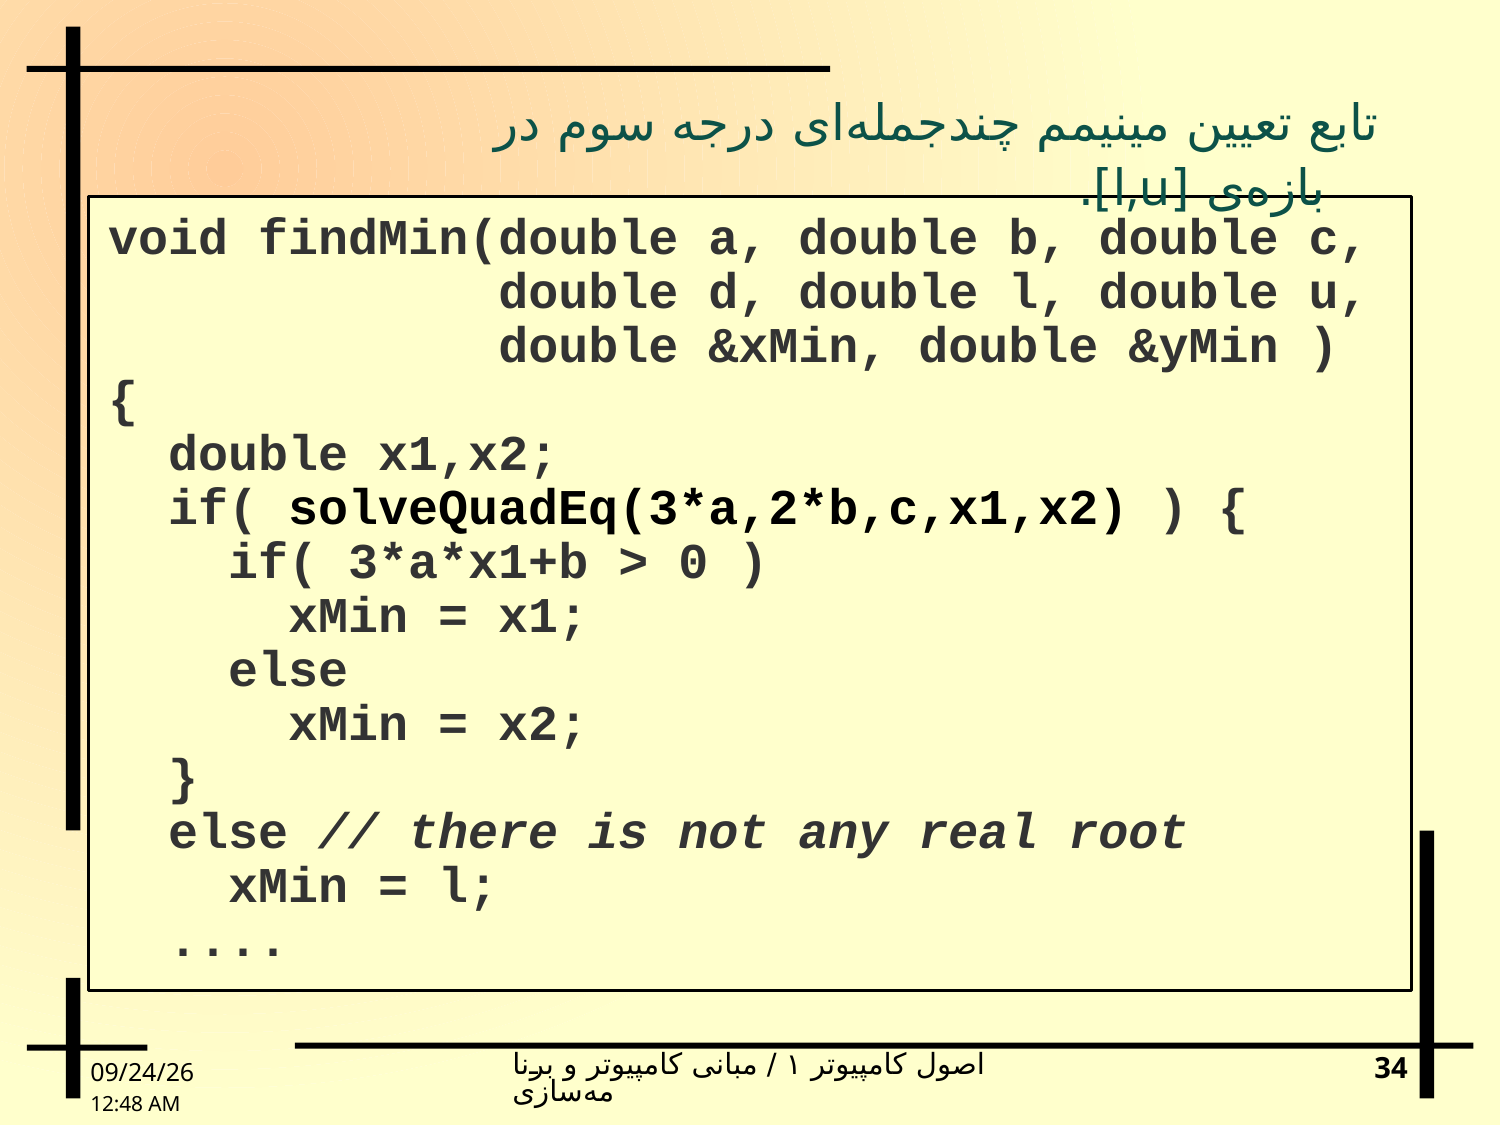

تابع تعیین مینیمم چندجمله‌ای درجه سوم در بازه‌ی [l,u].
# void findMin(double a, double b, double c, double d, double l, double u, double &xMin, double &yMin ) {
 double x1,x2;
 if( solveQuadEq(3*a,2*b,c,x1,x2) ) {
 if( 3*a*x1+b > 0 )
 xMin = x1;
 else
 xMin = x2;
 }
 else // there is not any real root
 xMin = l;
 ....
اصول کامپیوتر ۱ / مبانی کامپیوتر و برنامه‌سازی
34